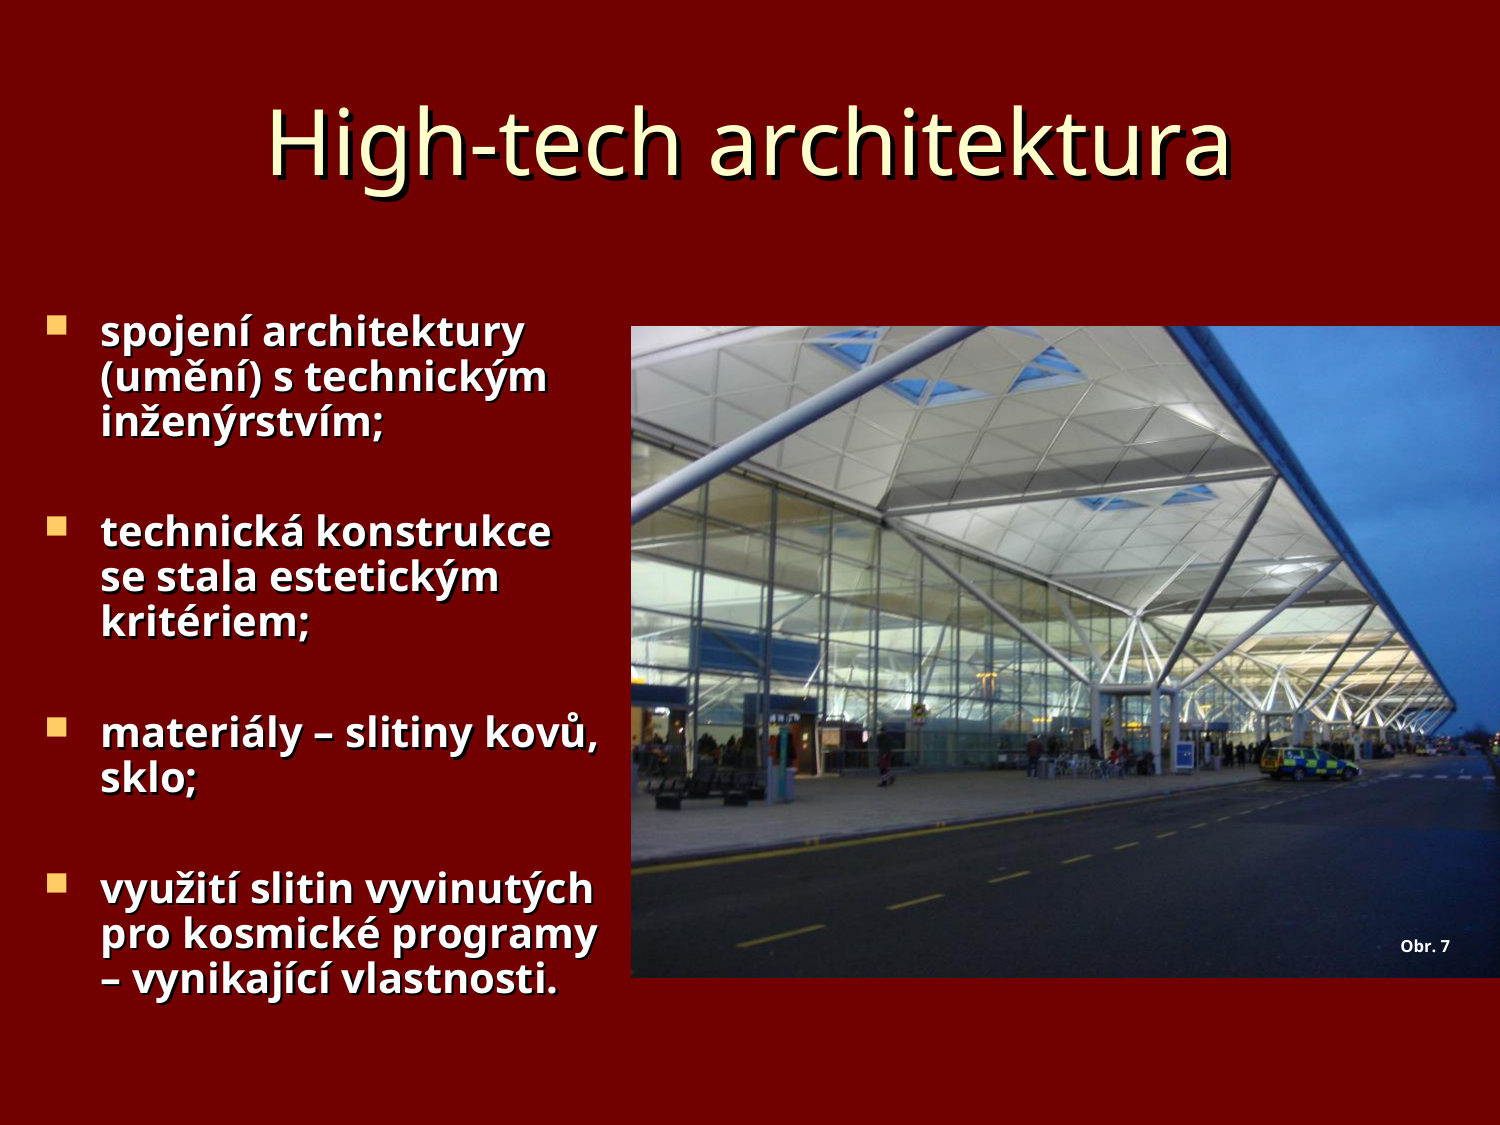

# High-tech architektura
spojení architektury (umění) s technickým inženýrstvím;
technická konstrukce se stala estetickým kritériem;
materiály – slitiny kovů, sklo;
využití slitin vyvinutých pro kosmické programy – vynikající vlastnosti.
Obr. 7